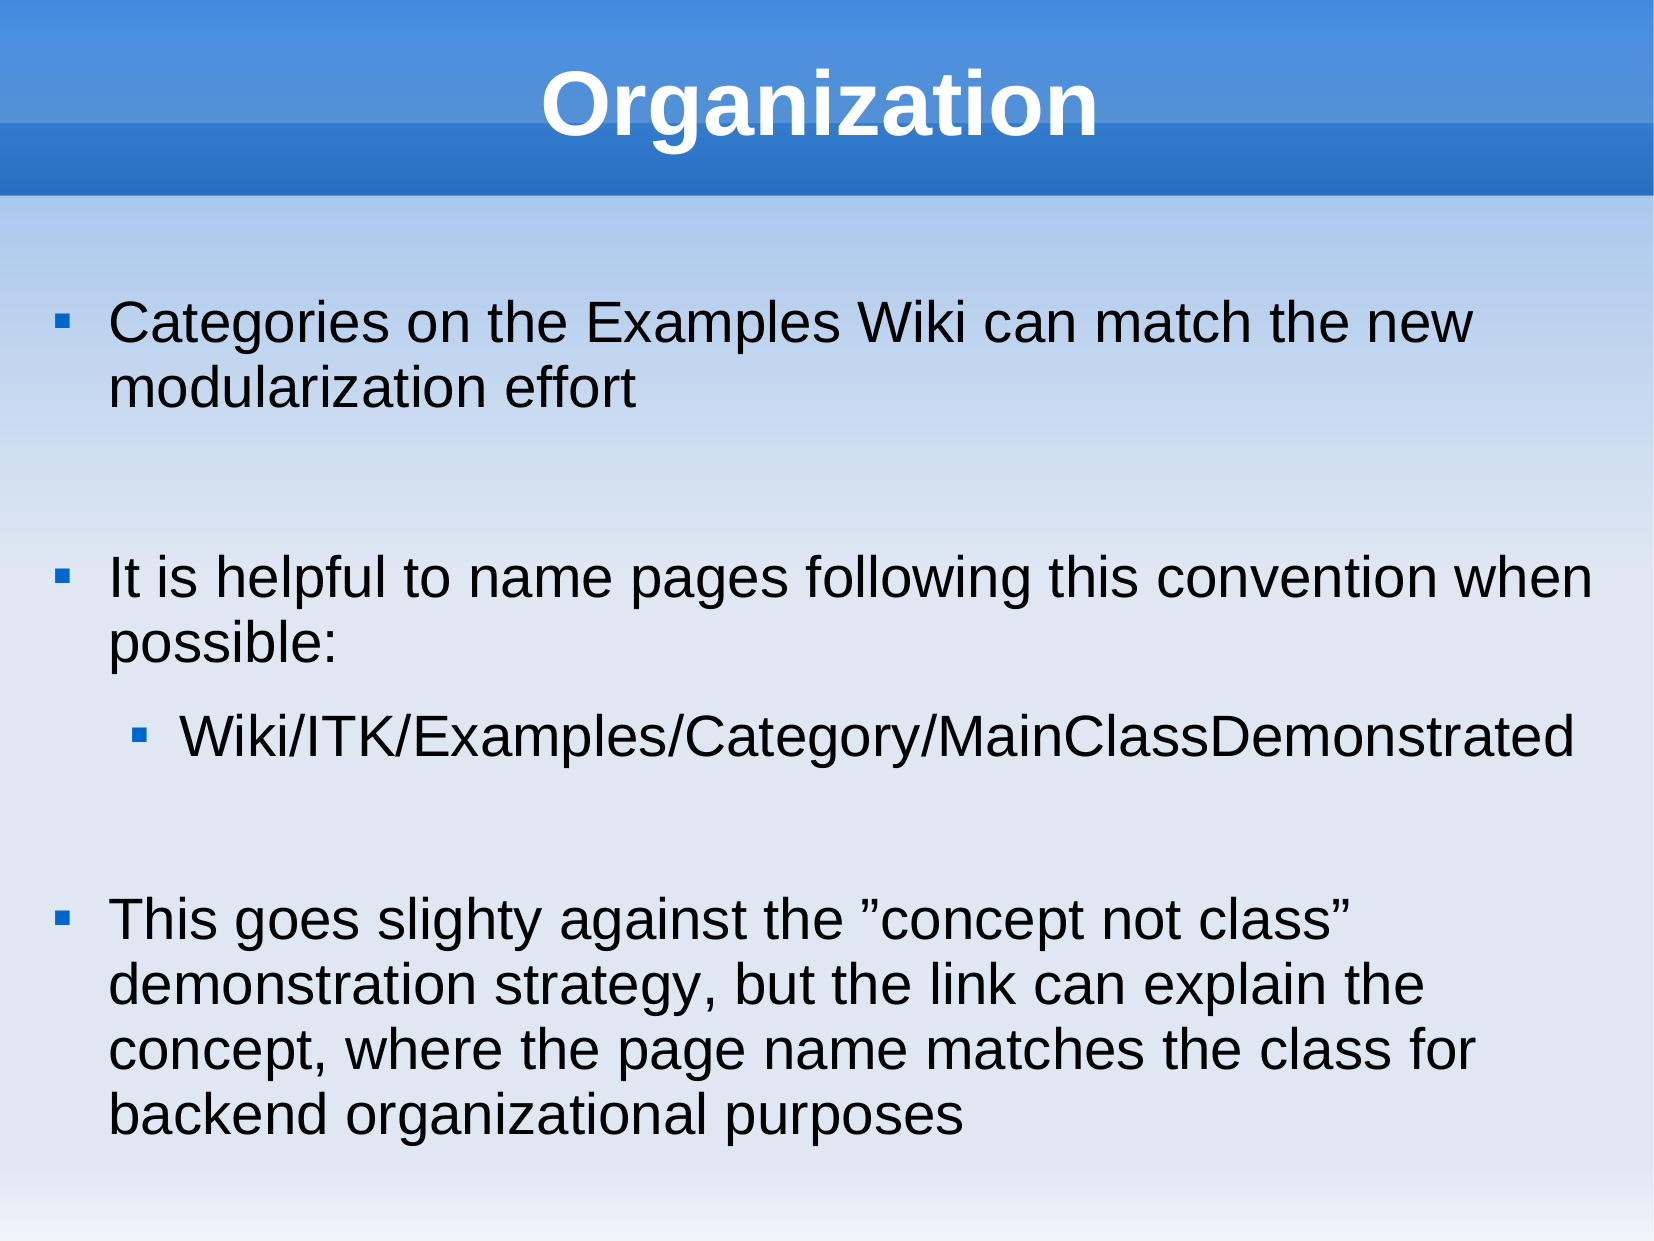

# Organization
Categories on the Examples Wiki can match the new modularization effort
It is helpful to name pages following this convention when possible:
Wiki/ITK/Examples/Category/MainClassDemonstrated
This goes slighty against the ”concept not class” demonstration strategy, but the link can explain the concept, where the page name matches the class for backend organizational purposes